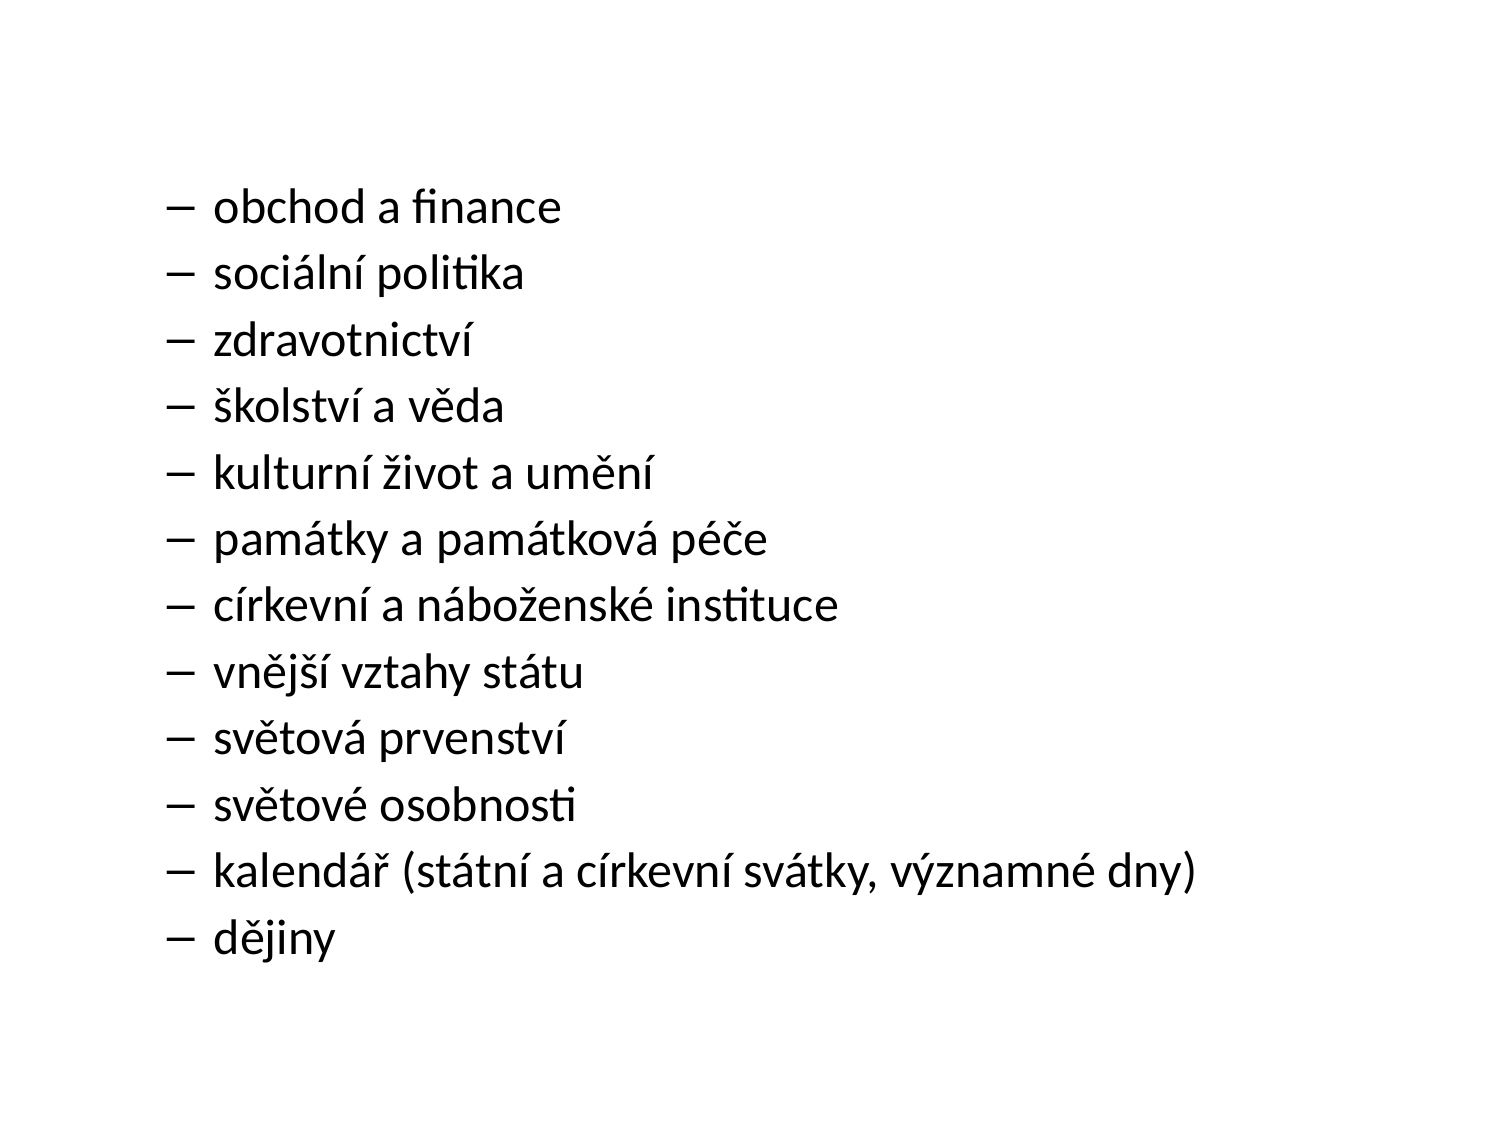

# obchod a finance
sociální politika
zdravotnictví
školství a věda
kulturní život a umění
památky a památková péče
církevní a náboženské instituce
vnější vztahy státu
světová prvenství
světové osobnosti
kalendář (státní a církevní svátky, významné dny)
dějiny